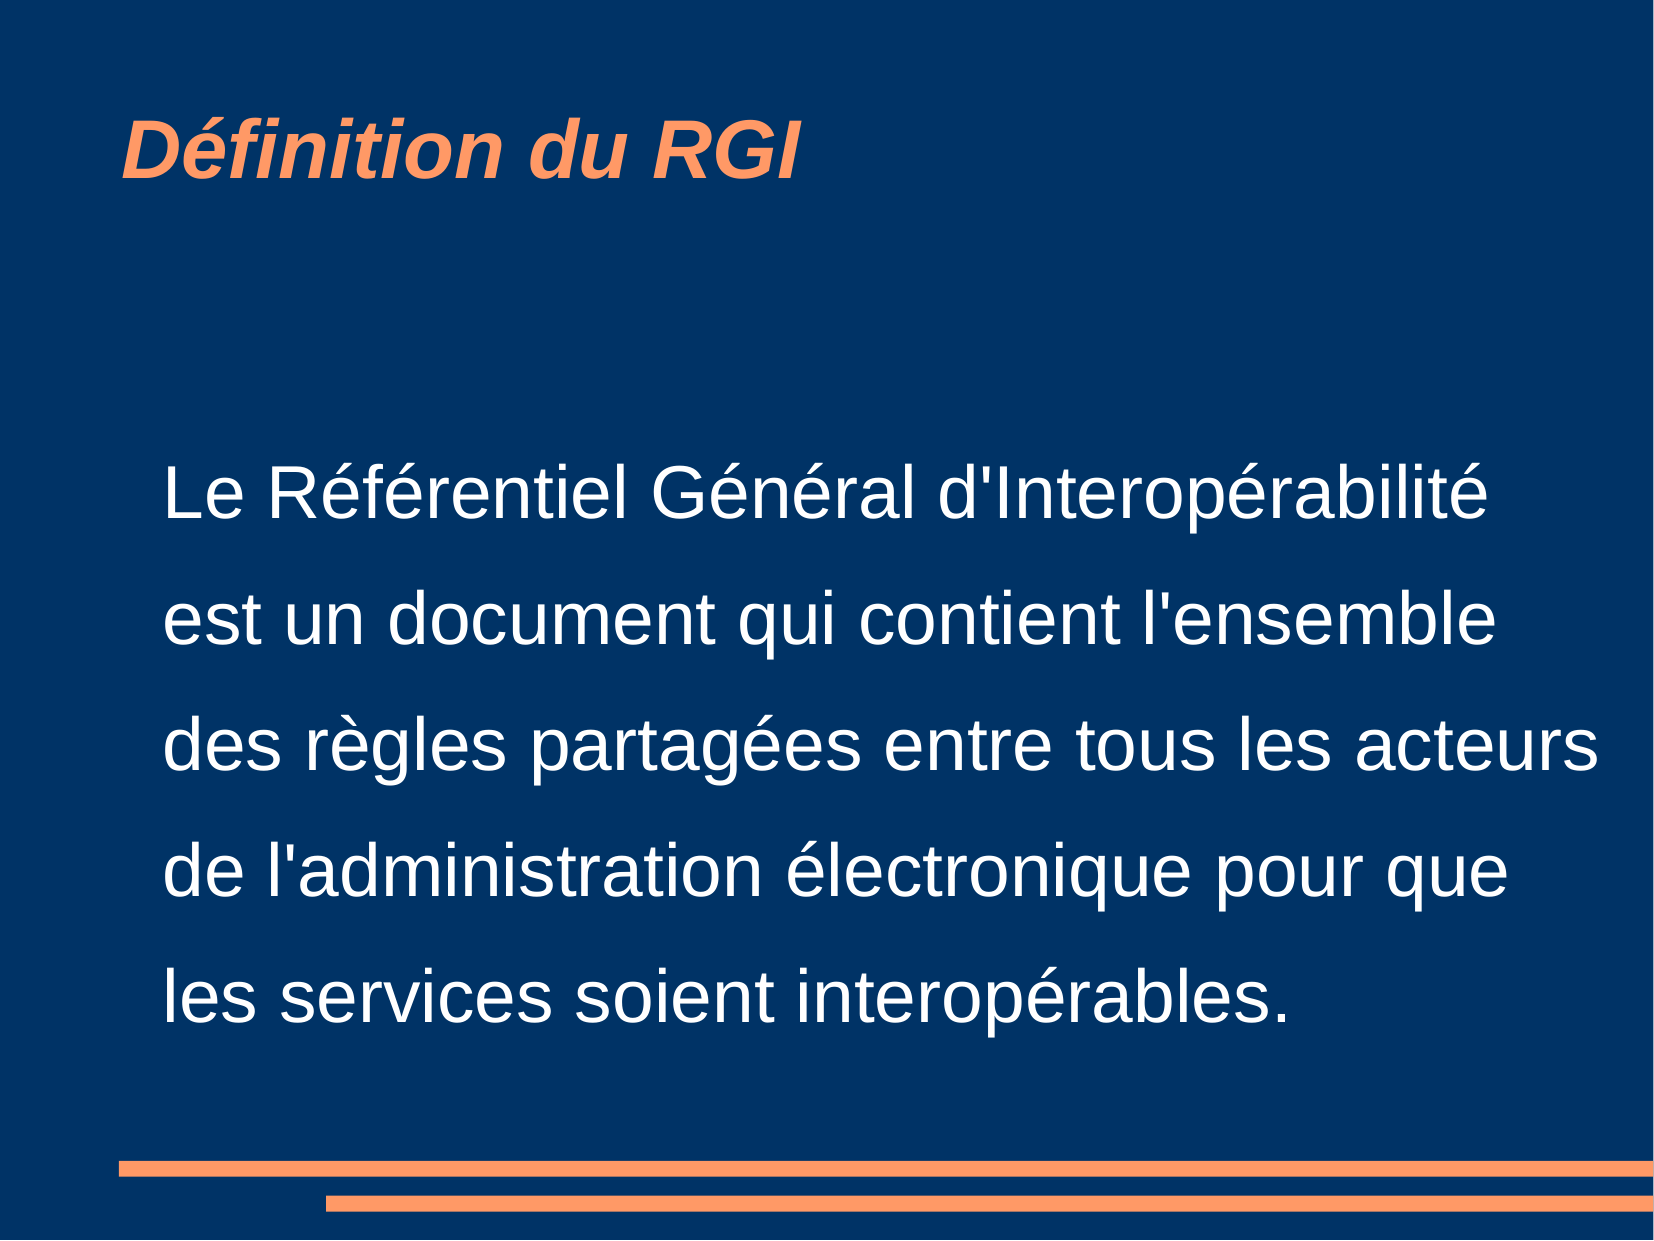

# Définition du RGI
Le Référentiel Général d'Interopérabilité est un document qui contient l'ensemble des règles partagées entre tous les acteurs de l'administration électronique pour que les services soient interopérables.